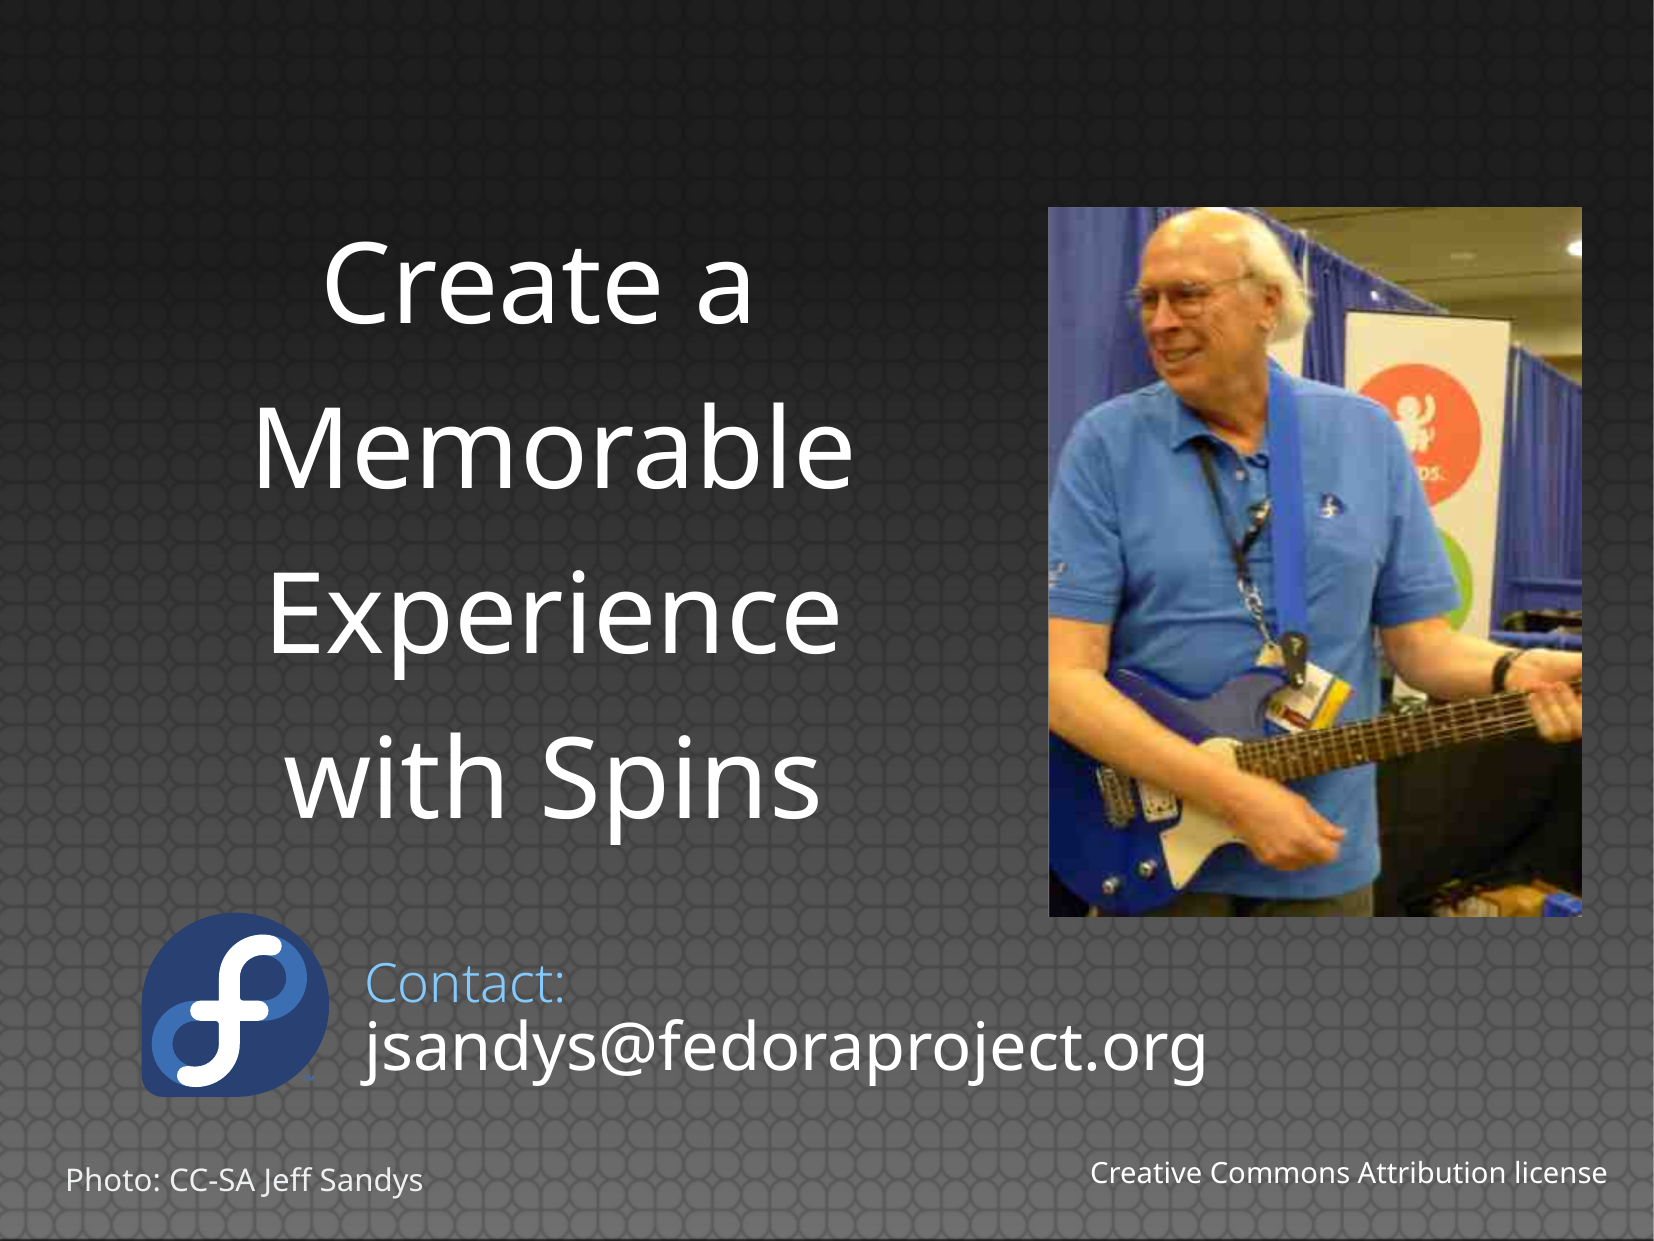

# Create a Memorable Experience with Spins
Contact:
jsandys@fedoraproject.org
Creative Commons Attribution license
Photo: CC-SA Jeff Sandys